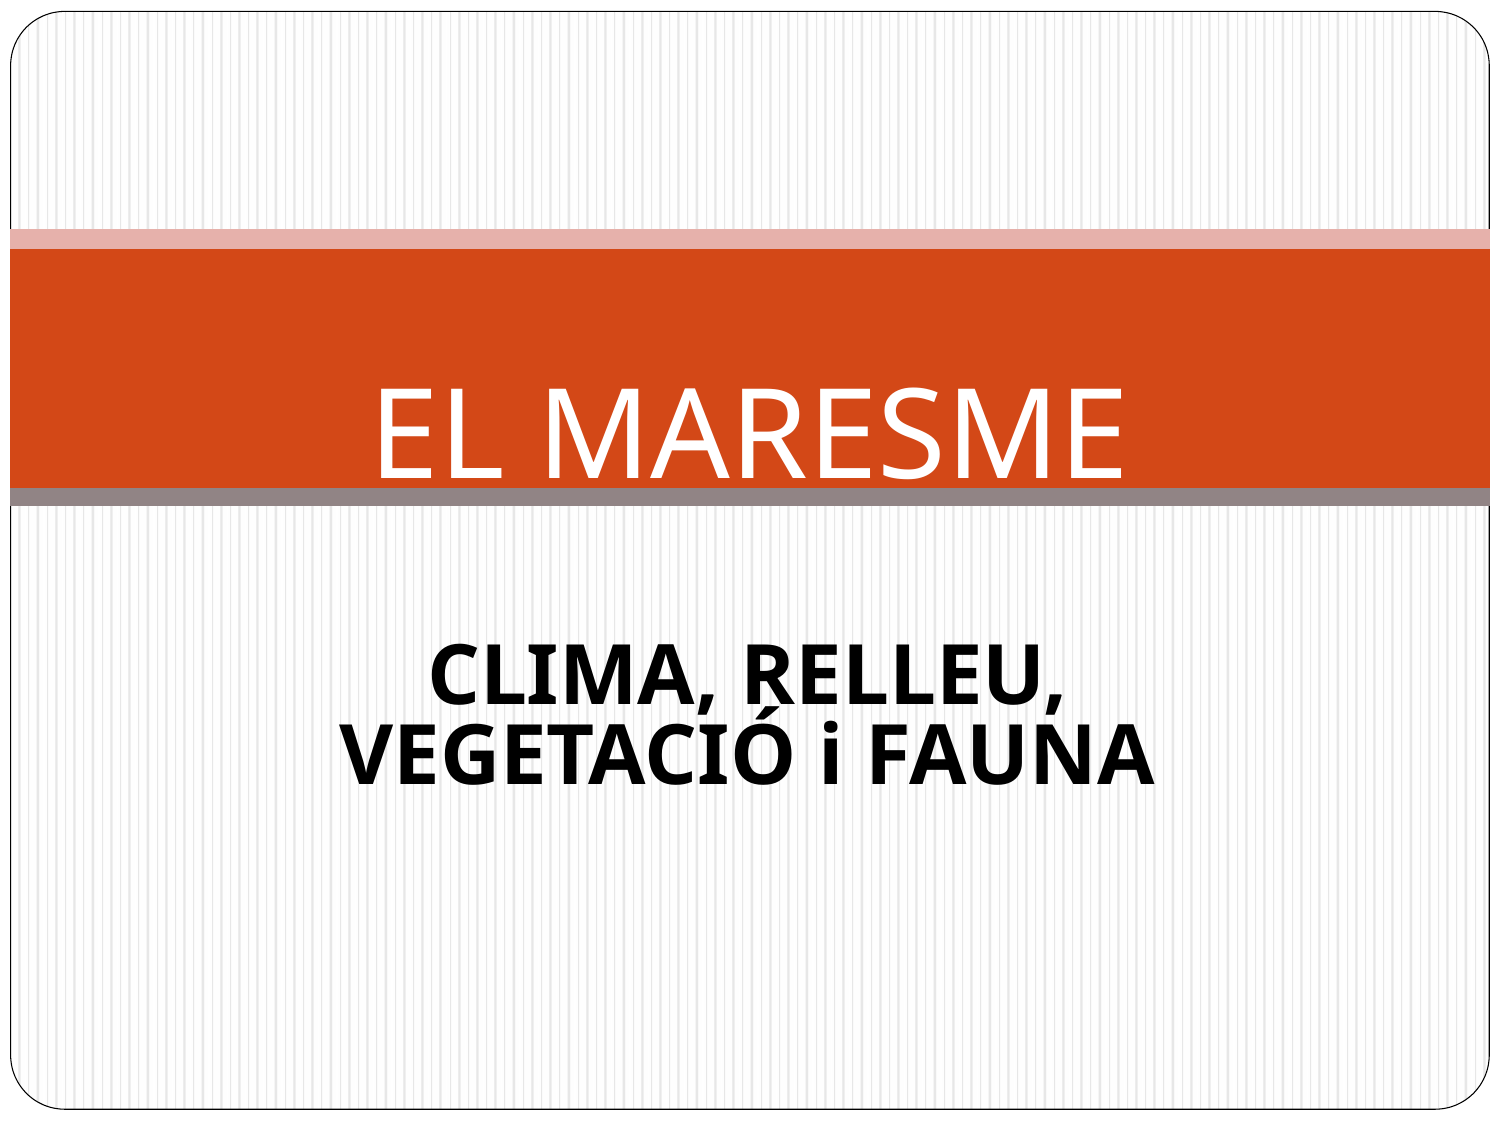

EL MARESME
# CLIMA, RELLEU, VEGETACIÓ i FAUNA